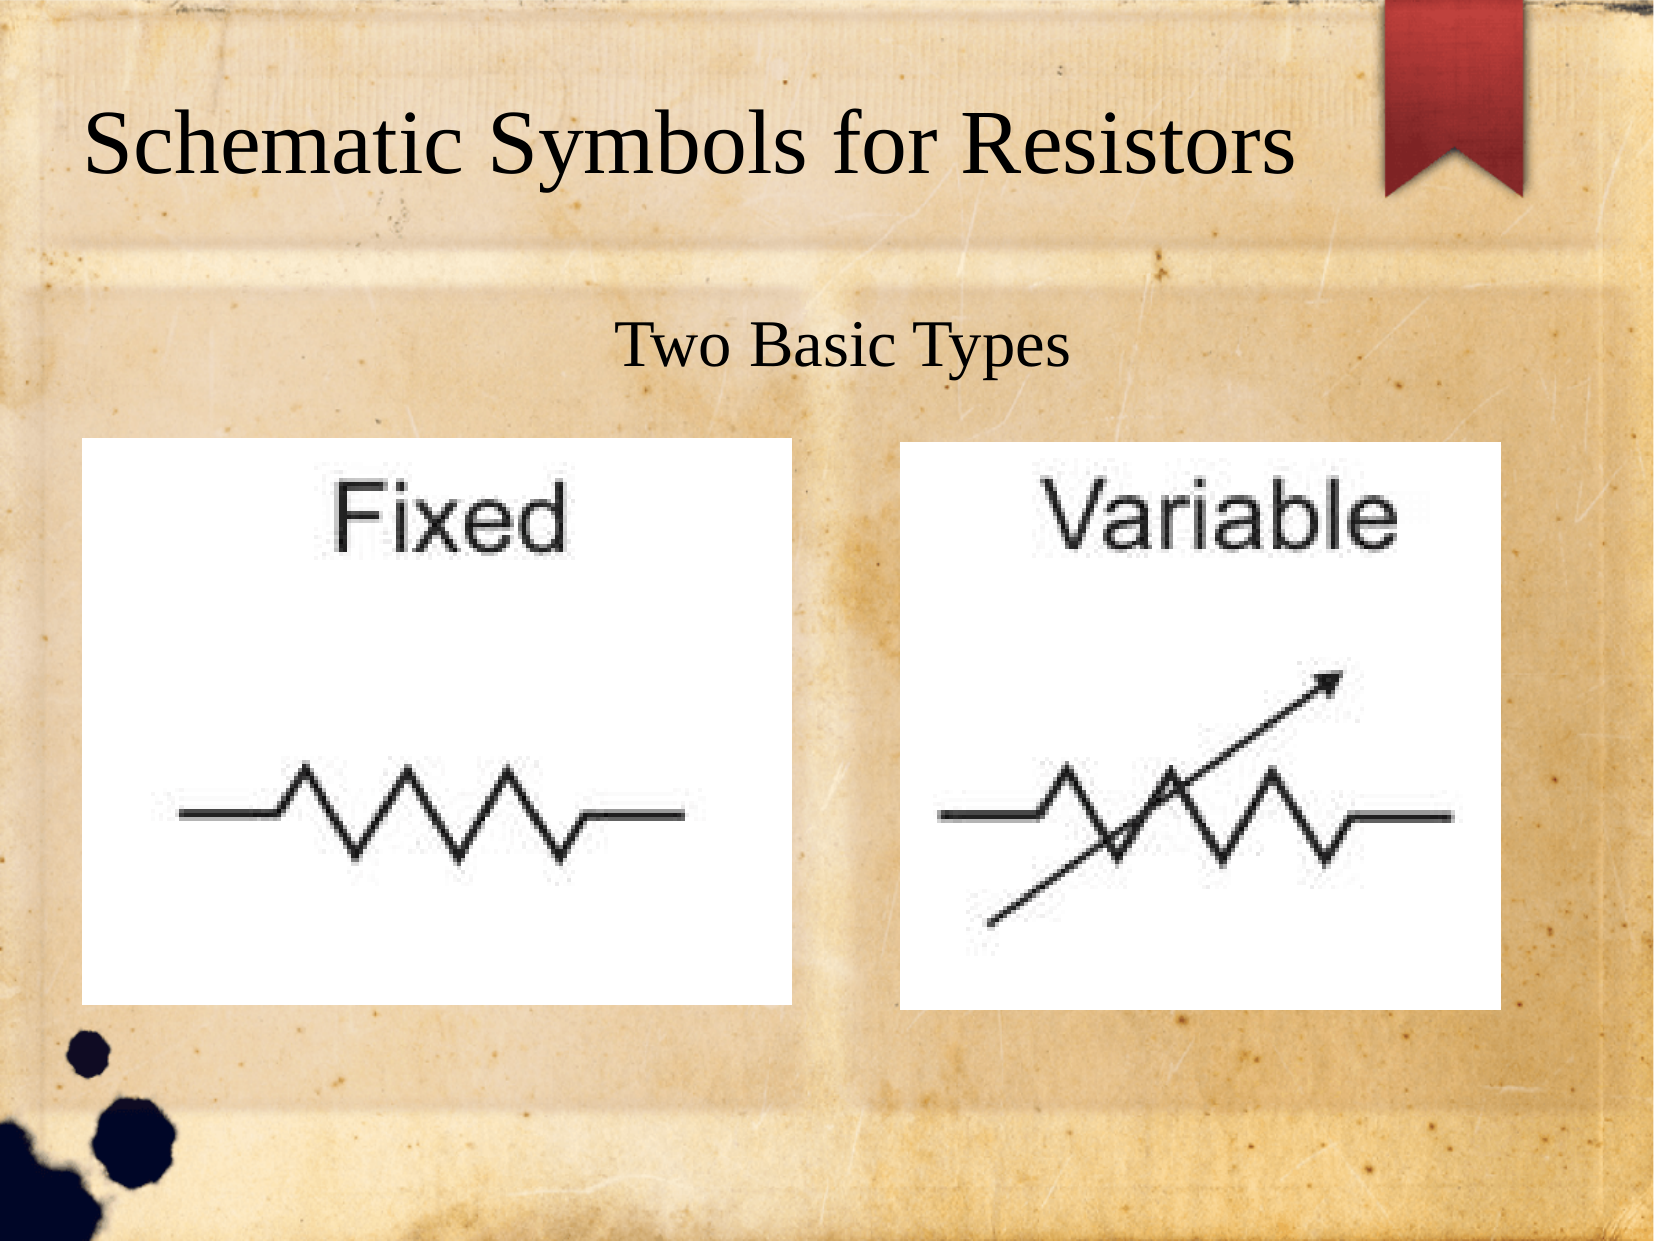

# Schematic Symbols for Resistors
Two Basic Types